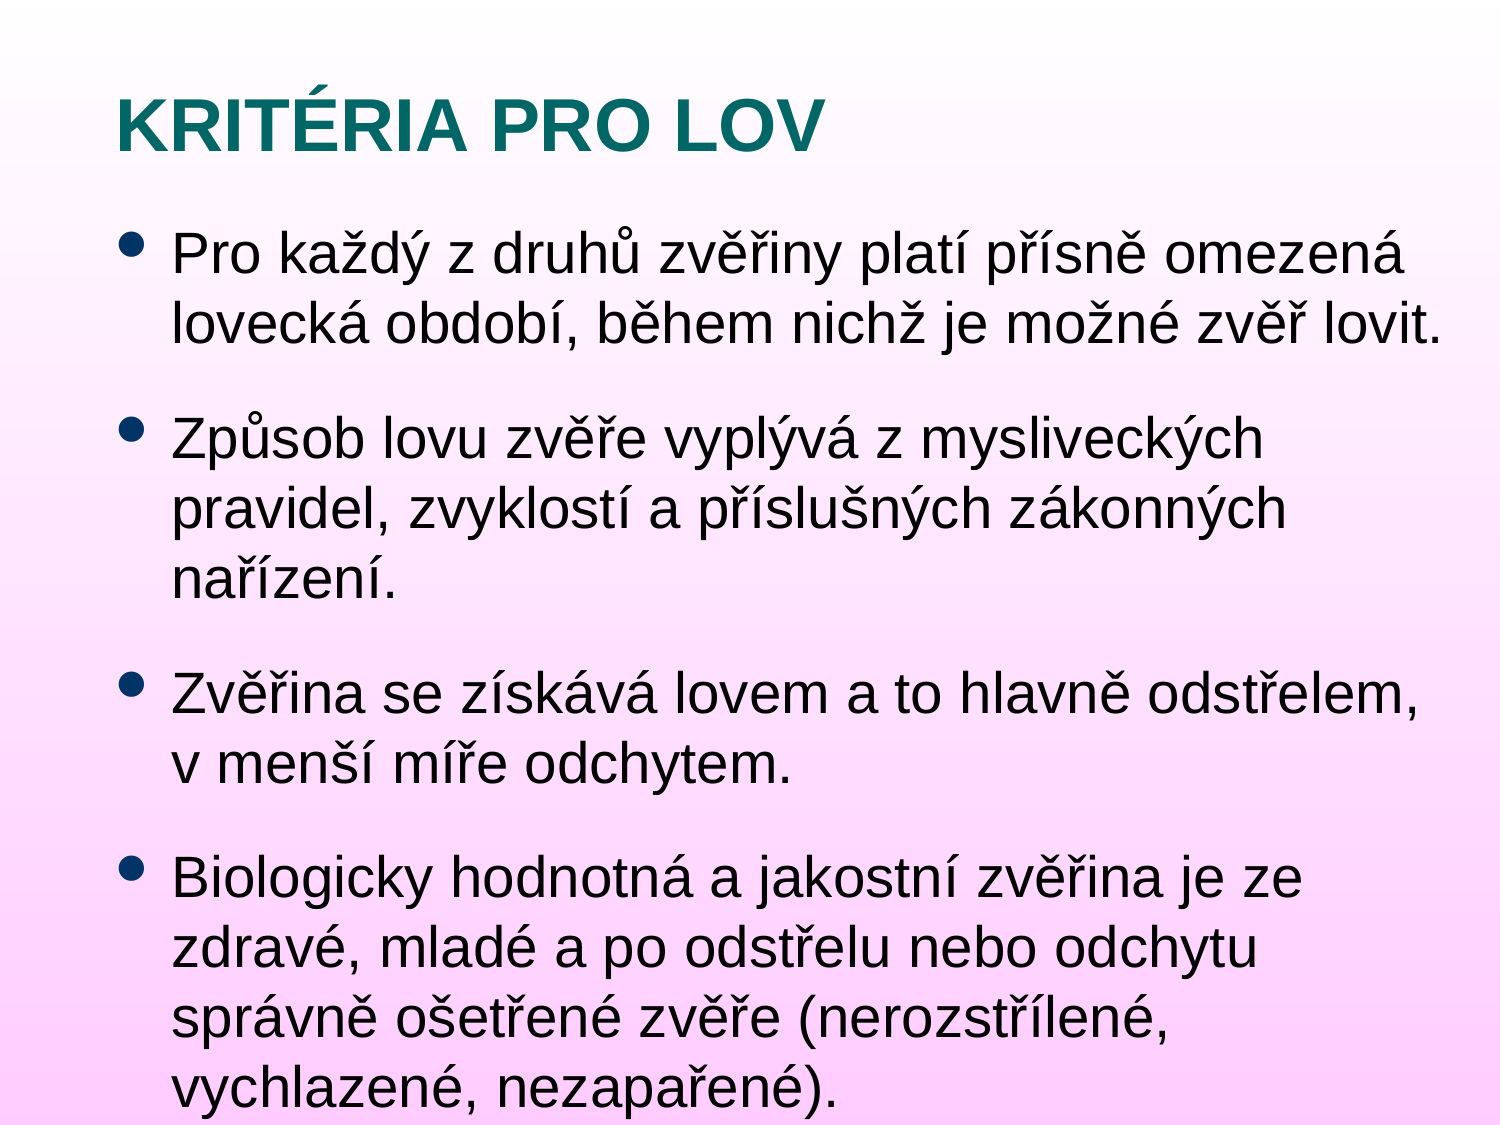

# KRITÉRIA PRO LOV
Pro každý z druhů zvěřiny platí přísně omezená lovecká období, během nichž je možné zvěř lovit.
Způsob lovu zvěře vyplývá z mysliveckých pravidel, zvyklostí a příslušných zákonných nařízení.
Zvěřina se získává lovem a to hlavně odstřelem, v menší míře odchytem.
Biologicky hodnotná a jakostní zvěřina je ze zdravé, mladé a po odstřelu nebo odchytu správně ošetřené zvěře (nerozstřílené, vychlazené, nezapařené).